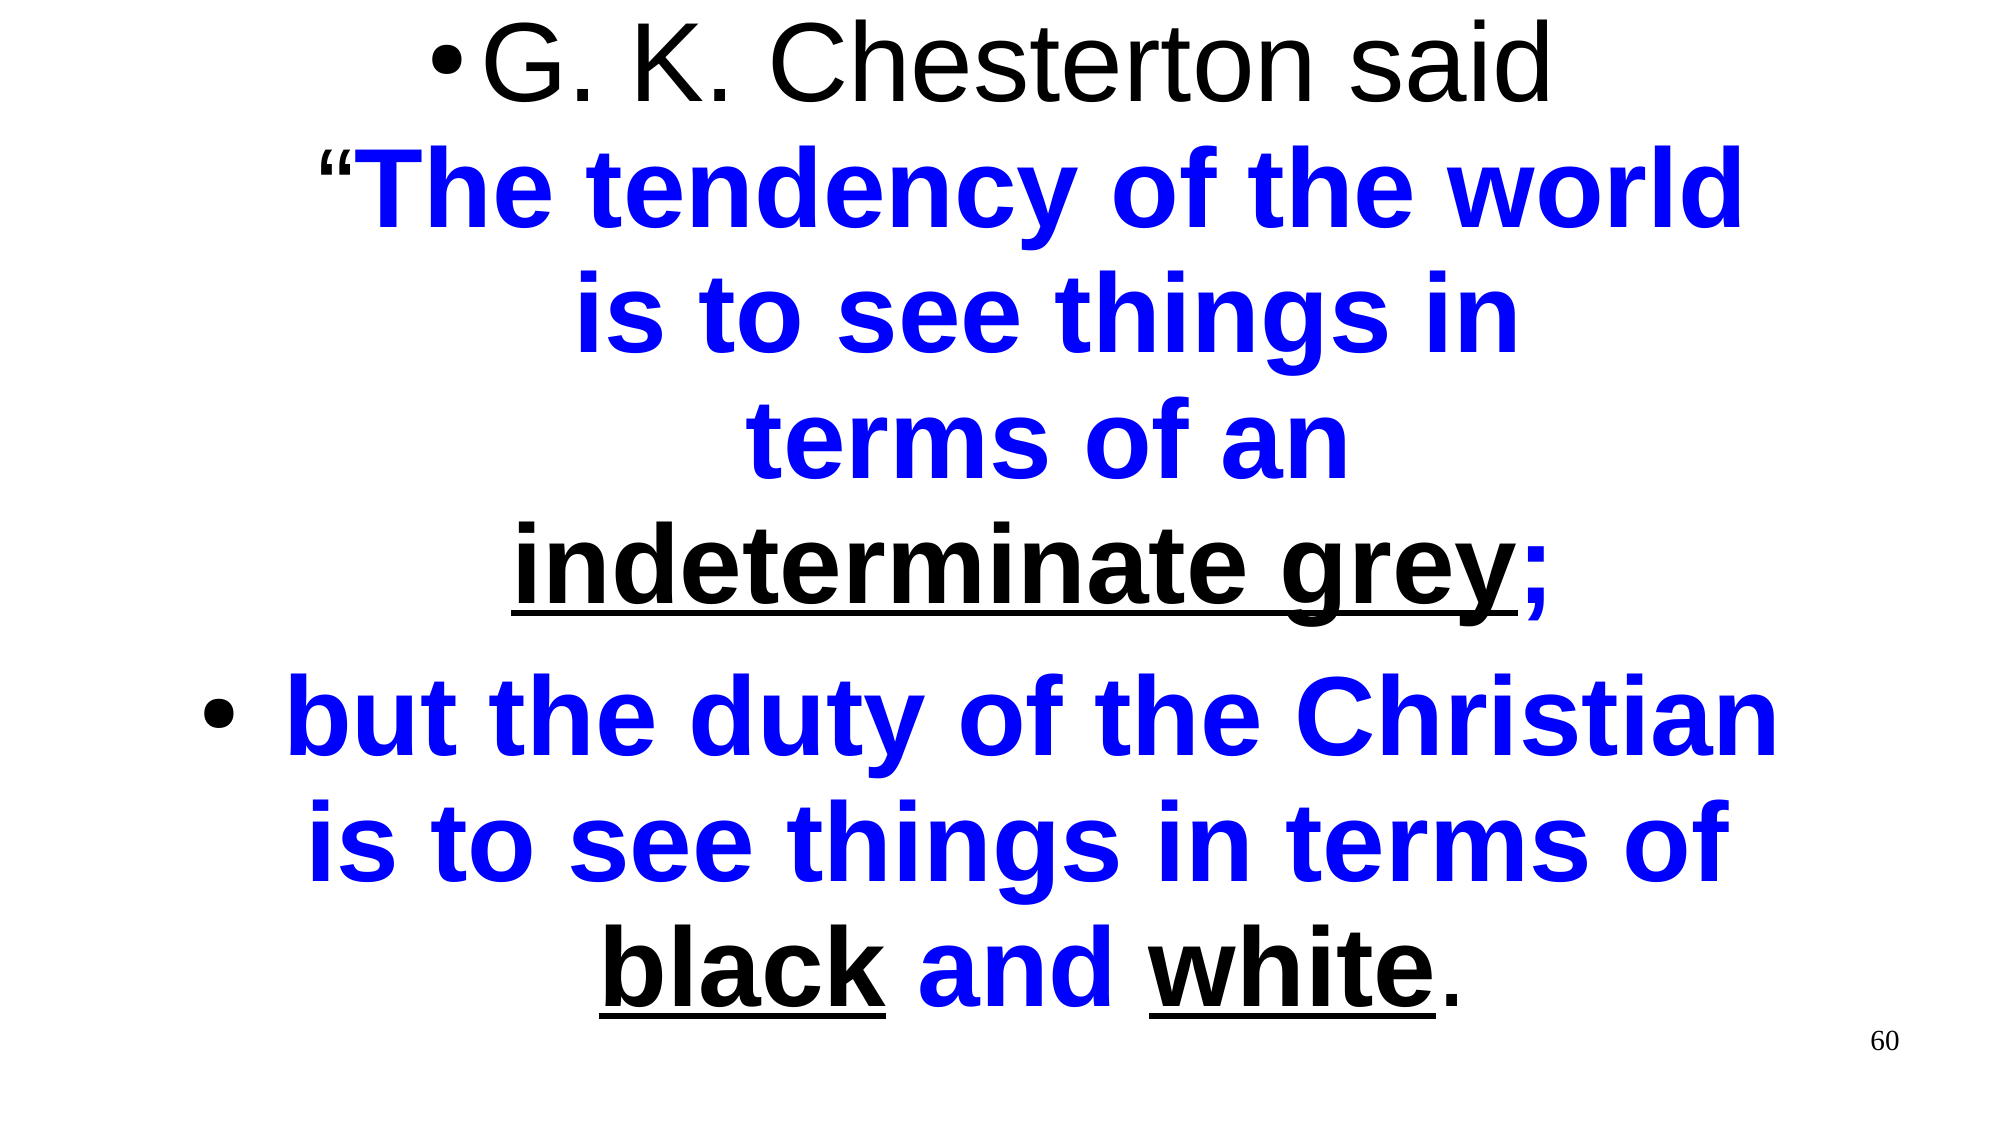

# G. K. Chesterton said “The tendency of the world is to see things in terms of an indeterminate grey;
 but the duty of the Christian
is to see things in terms of
black and white.
60